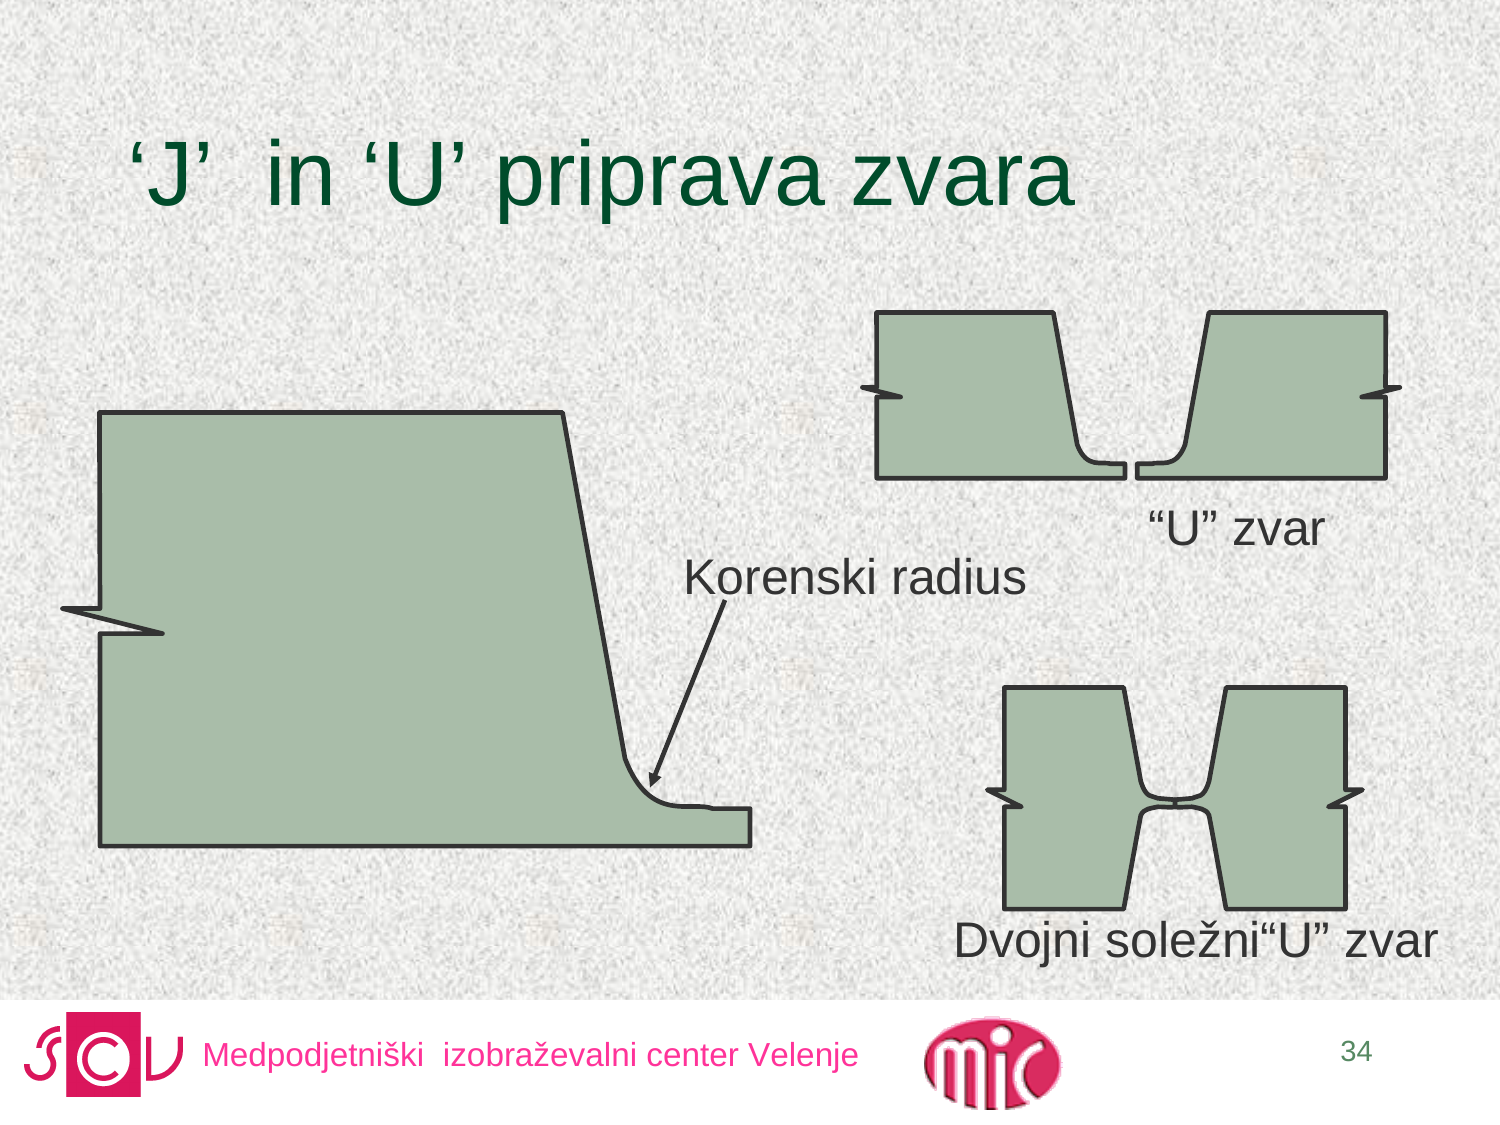

# ‘J’ in ‘U’ priprava zvara
“U” zvar
Korenski radius
Dvojni soležni“U” zvar